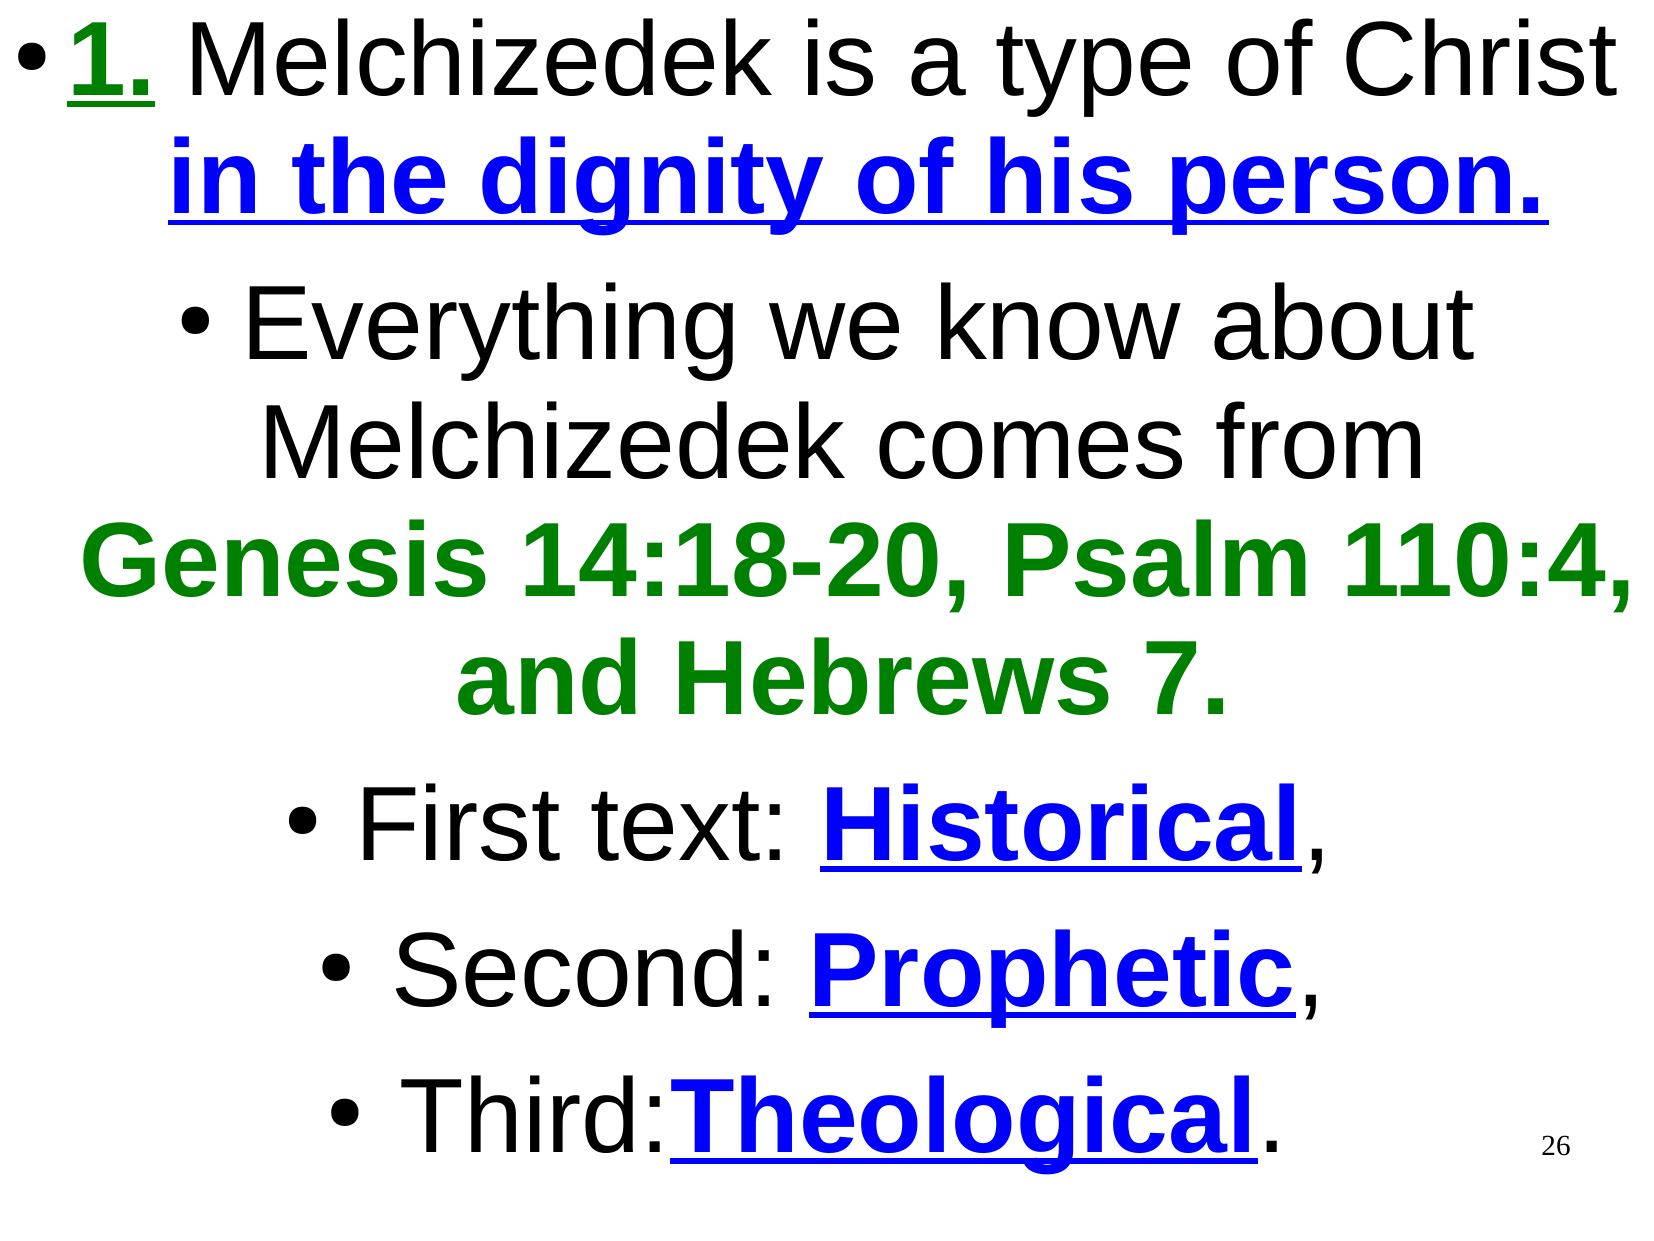

# 1. Melchizedek is a type of Christ in the dignity of his person.
Everything we know about Melchizedek comes from 
Genesis 14:18-20, Psalm 110:4, and Hebrews 7.
First text: Historical,
Second: Prophetic,
Third:Theological.
26